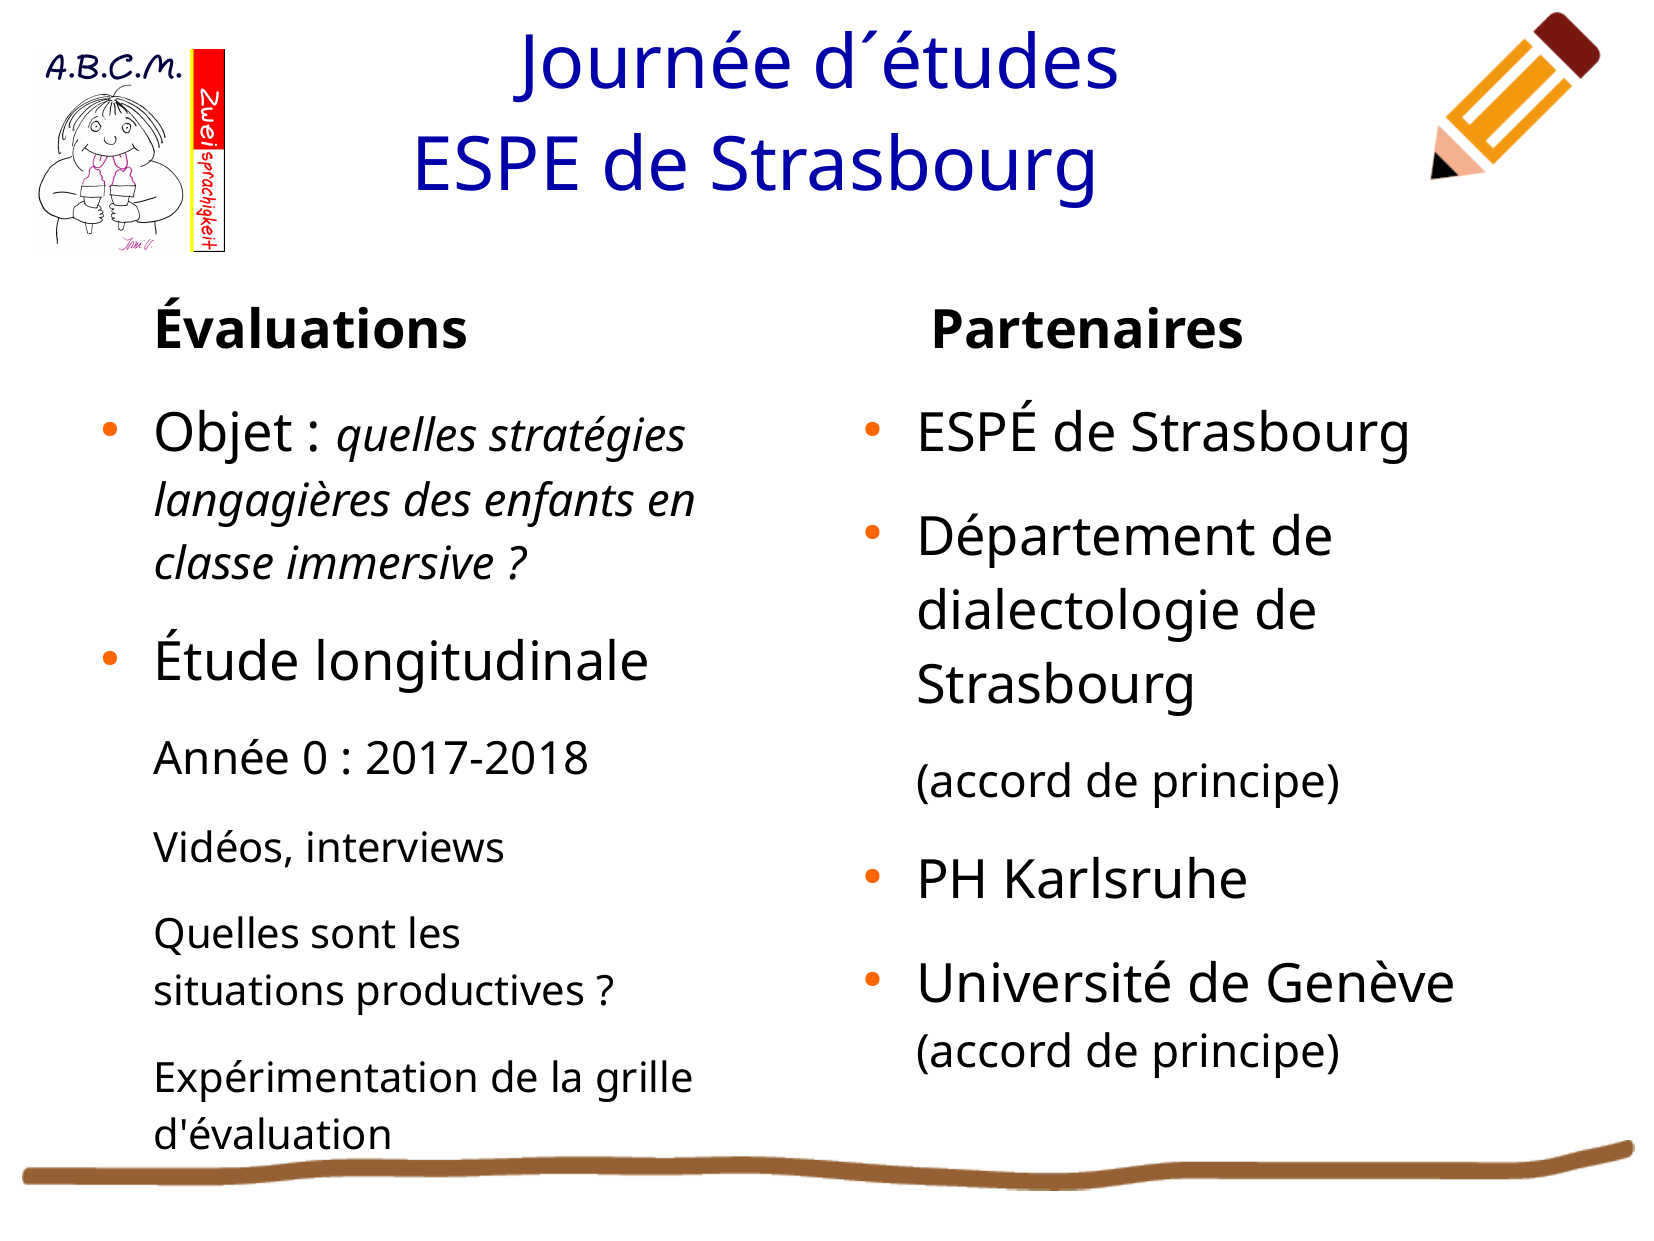

# Journée d´études ESPE de Strasbourg
Évaluations
Objet : quelles stratégies langagières des enfants en classe immersive ?
Étude longitudinale
Année 0 : 2017-2018
Vidéos, interviews
Quelles sont les situations productives ?
Expérimentation de la grille d'évaluation
 Partenaires
ESPÉ de Strasbourg
Département de dialectologie de Strasbourg
(accord de principe)
PH Karlsruhe
Université de Genève (accord de principe)